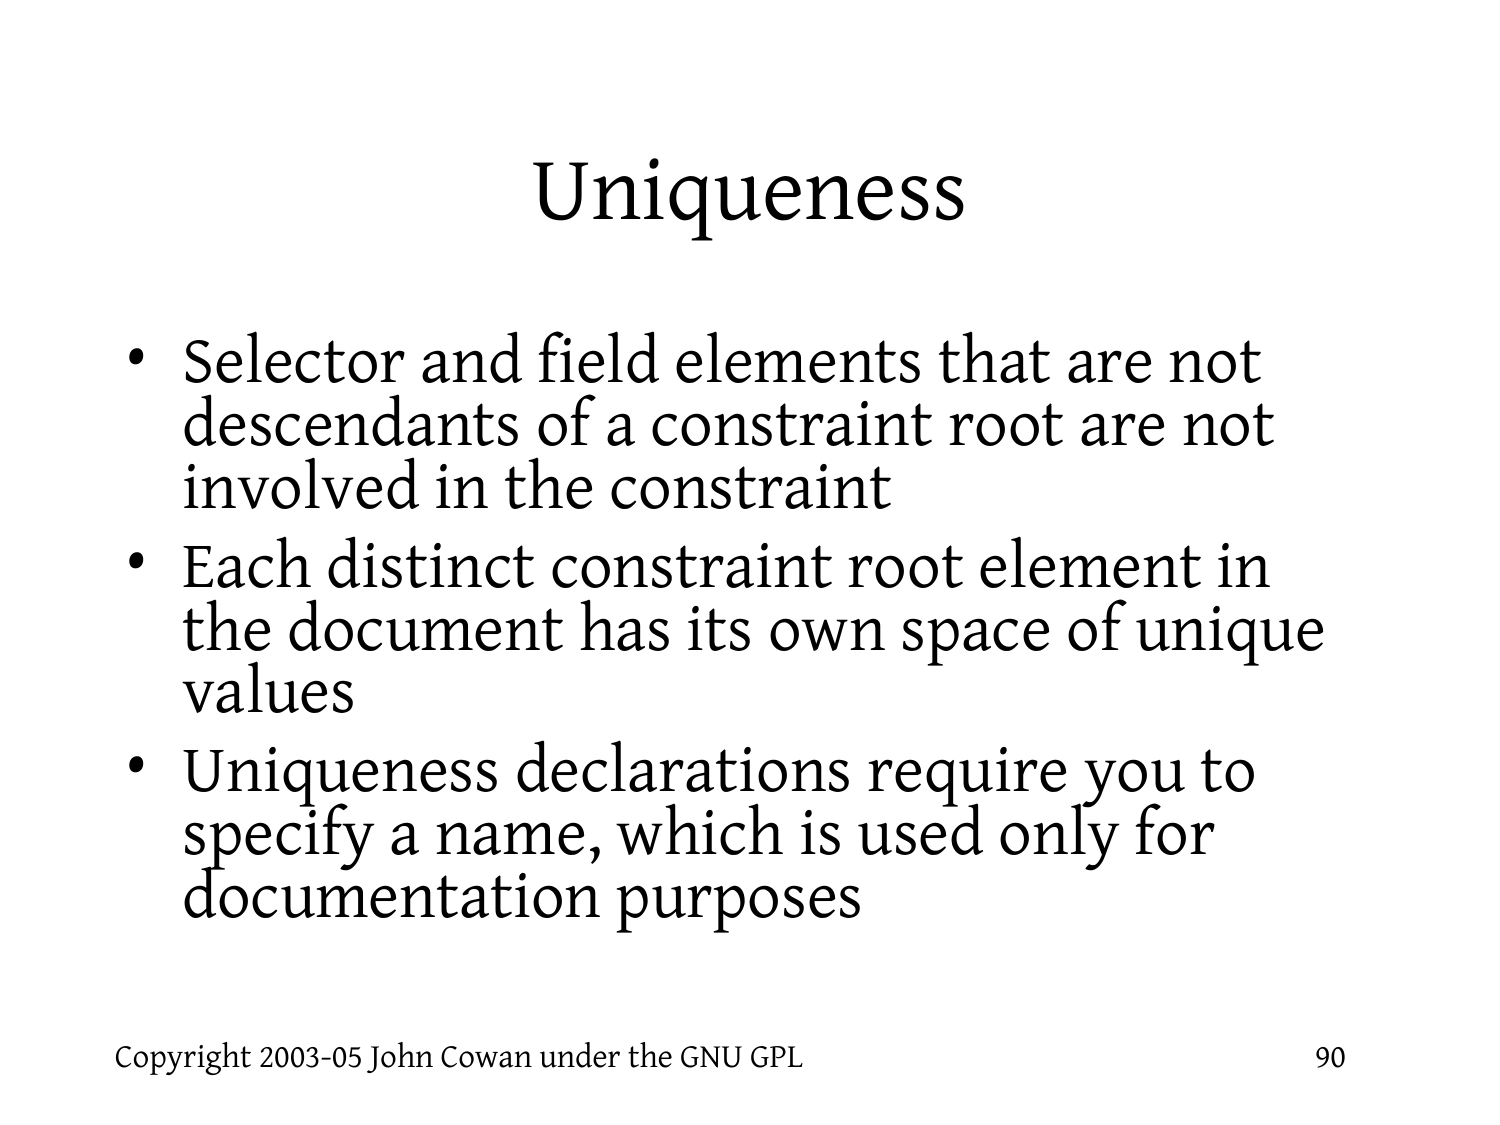

# Uniqueness
Selector and field elements that are not descendants of a constraint root are not involved in the constraint
Each distinct constraint root element in the document has its own space of unique values
Uniqueness declarations require you to specify a name, which is used only for documentation purposes